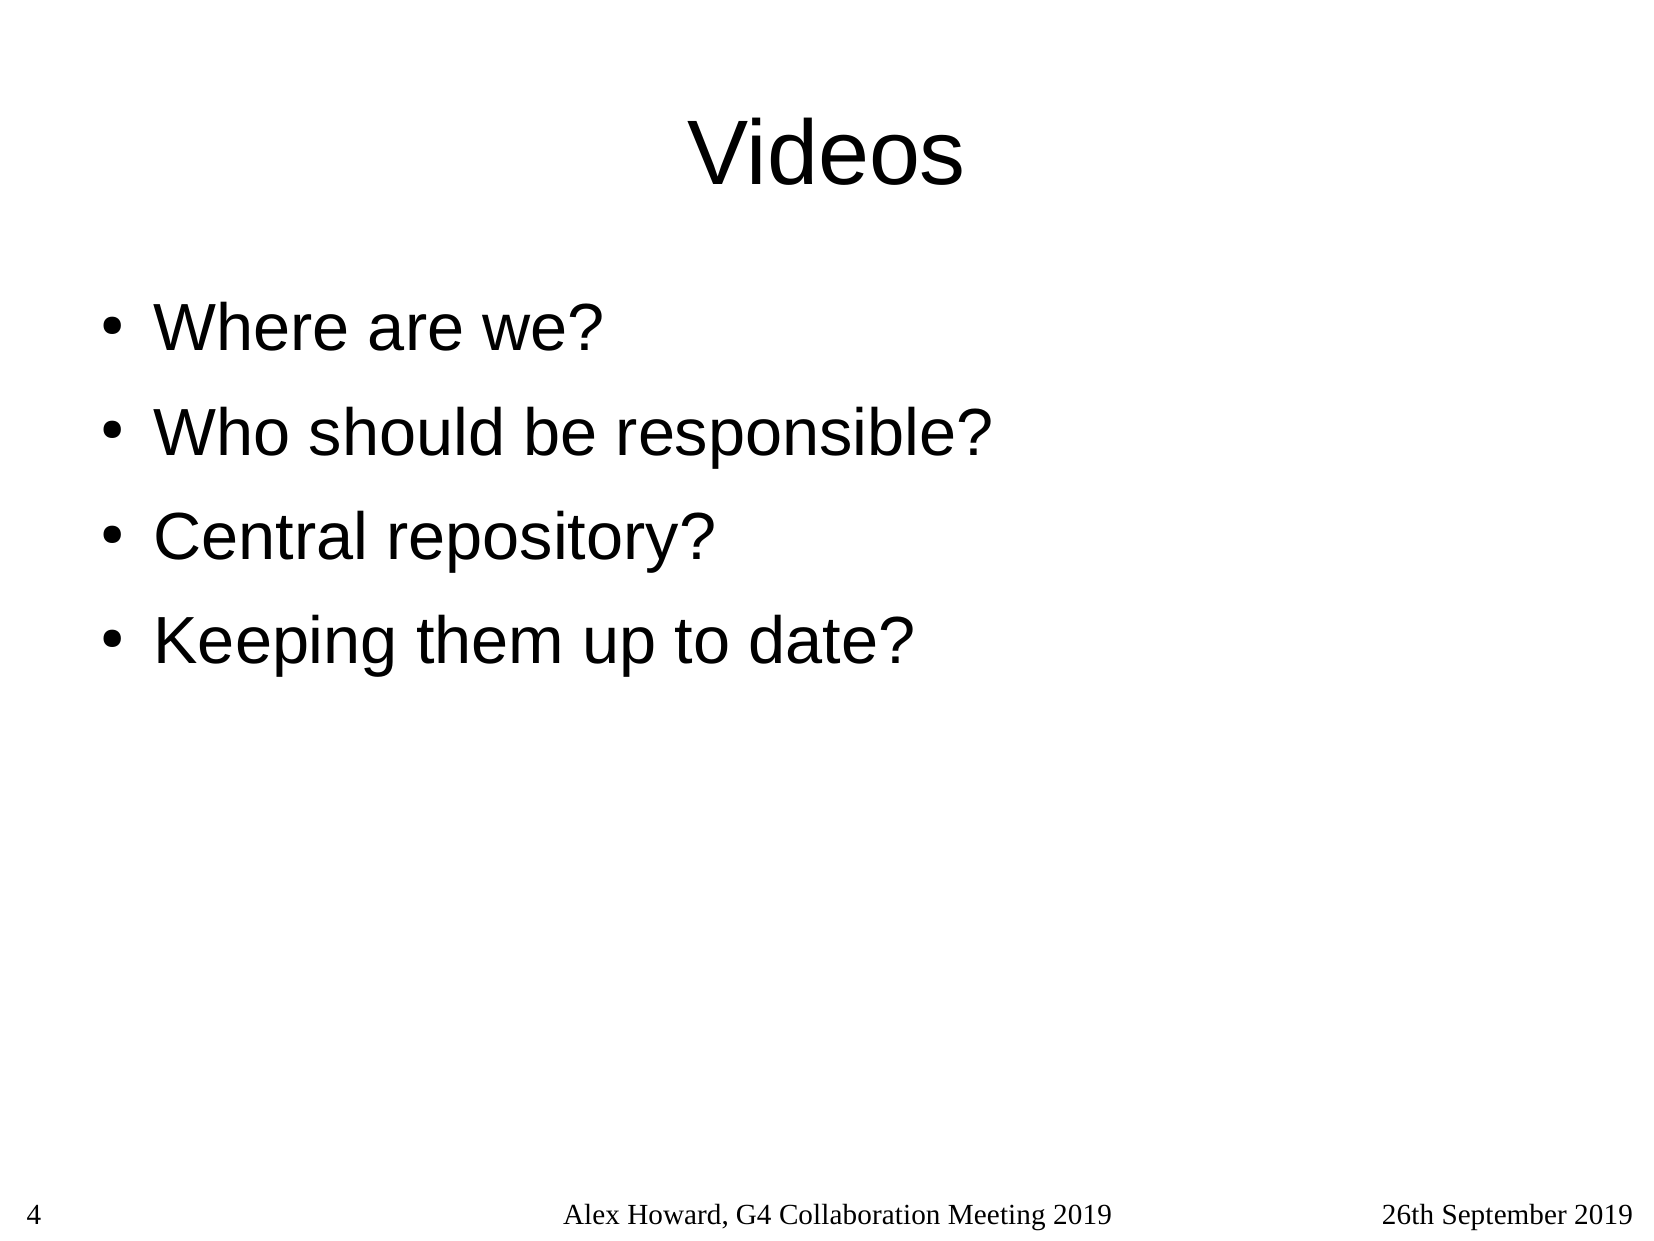

# Videos
Where are we?
Who should be responsible?
Central repository?
Keeping them up to date?
4
Alex Howard, G4 Collaboration Meeting 2019
26th September 2019